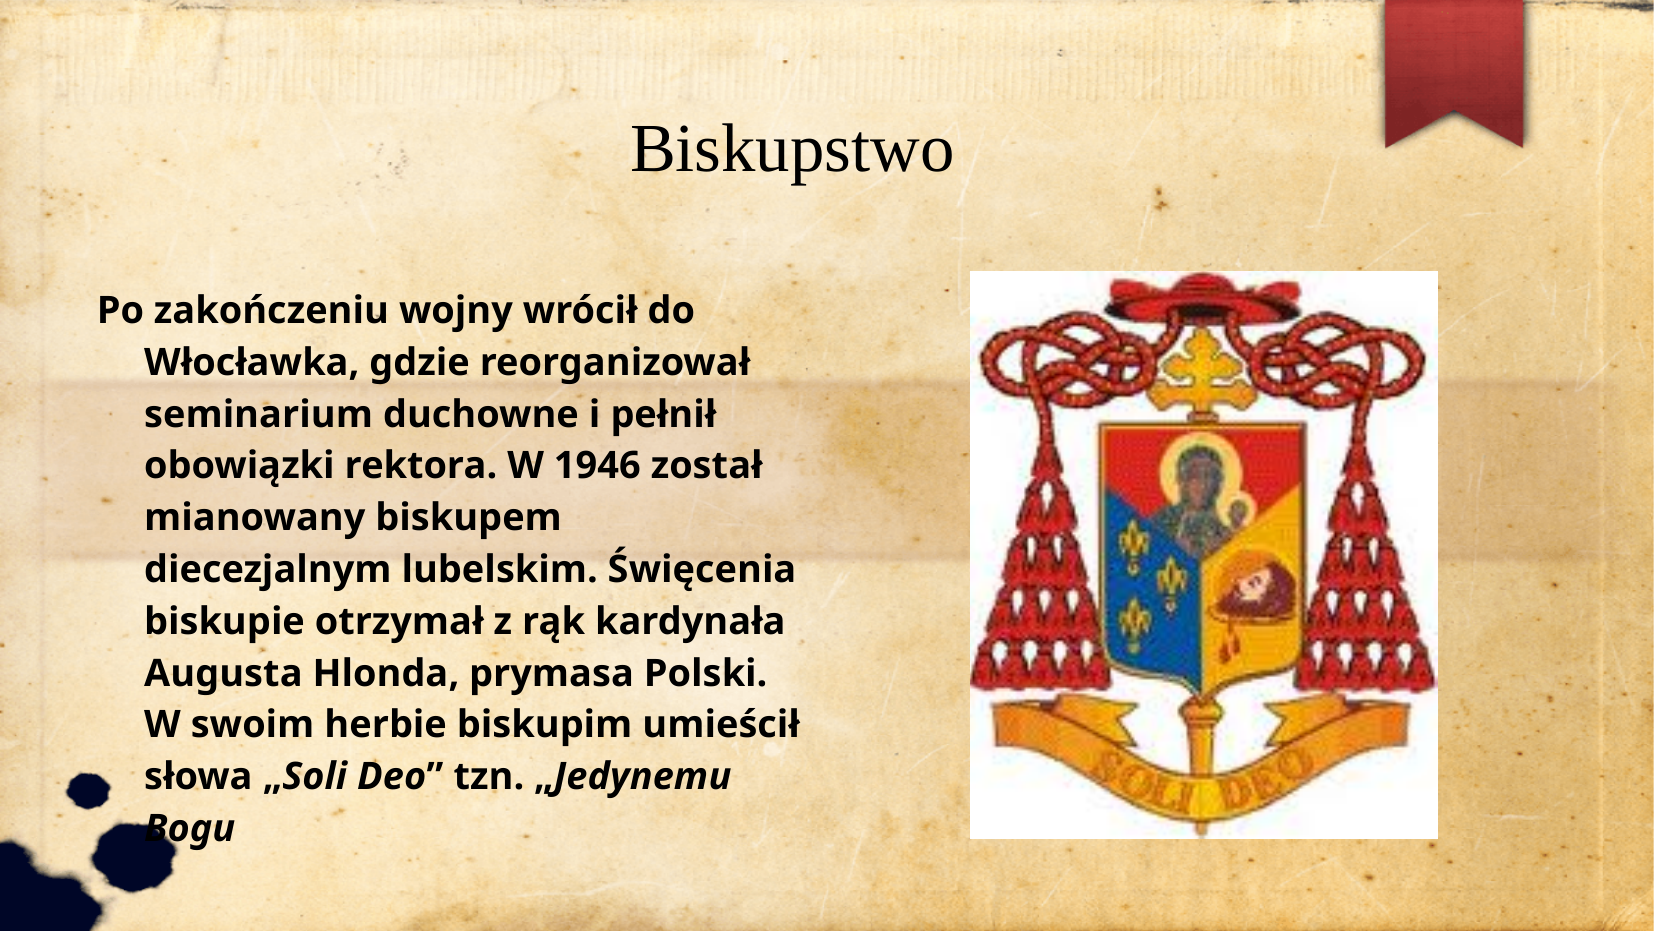

# Biskupstwo
Po zakończeniu wojny wrócił do Włocławka, gdzie reorganizował seminarium duchowne i pełnił obowiązki rektora. W 1946 został mianowany biskupem diecezjalnym lubelskim. Święcenia biskupie otrzymał z rąk kardynała Augusta Hlonda, prymasa Polski.
W swoim herbie biskupim umieścił słowa „Soli Deo” tzn. „Jedynemu Bogu